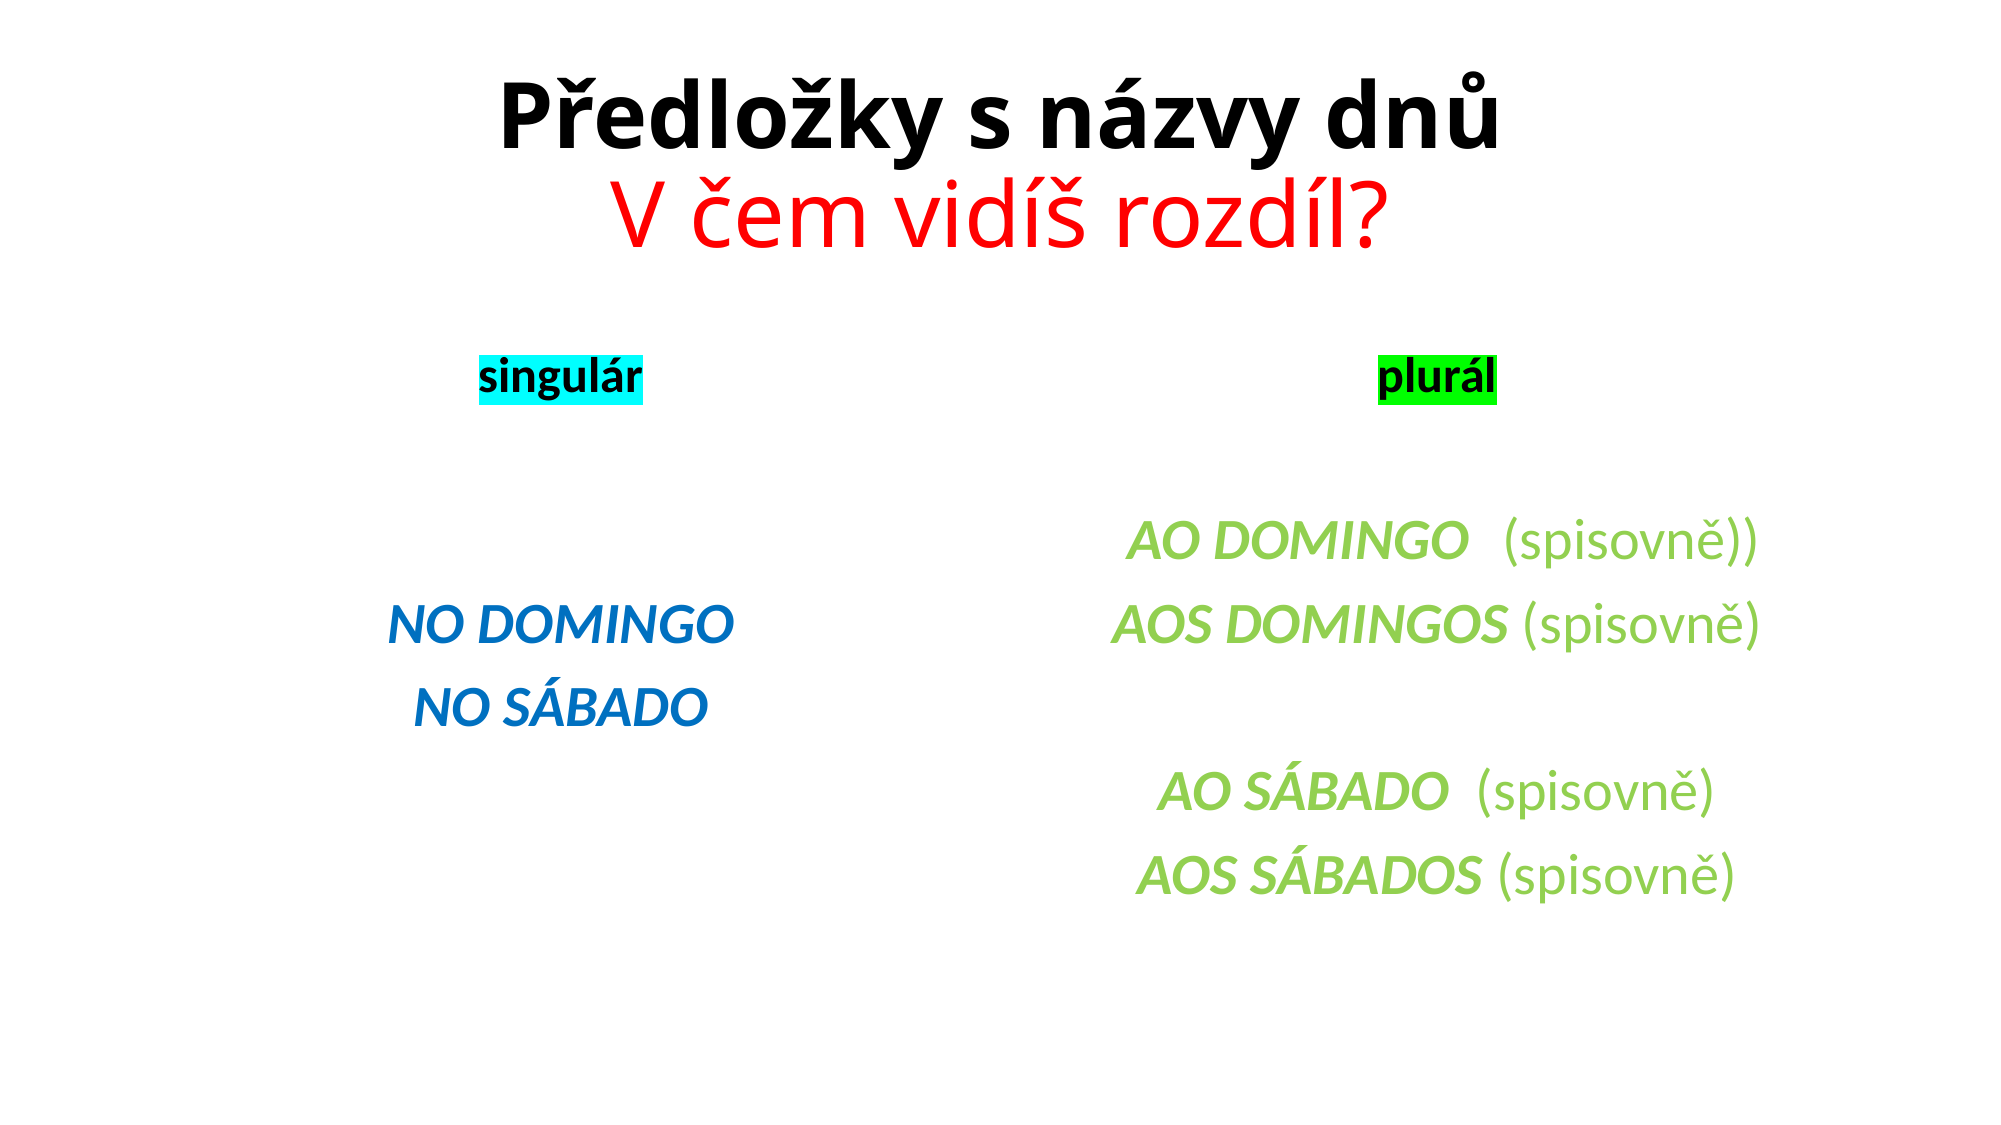

# Předložky s názvy dnů V čem vidíš rozdíl?
singulár
plurál
NO DOMINGO
NO SÁBADO
 AO DOMINGO	 (spisovně))
AOS DOMINGOS (spisovně)
AO SÁBADO (spisovně)
AOS SÁBADOS (spisovně)